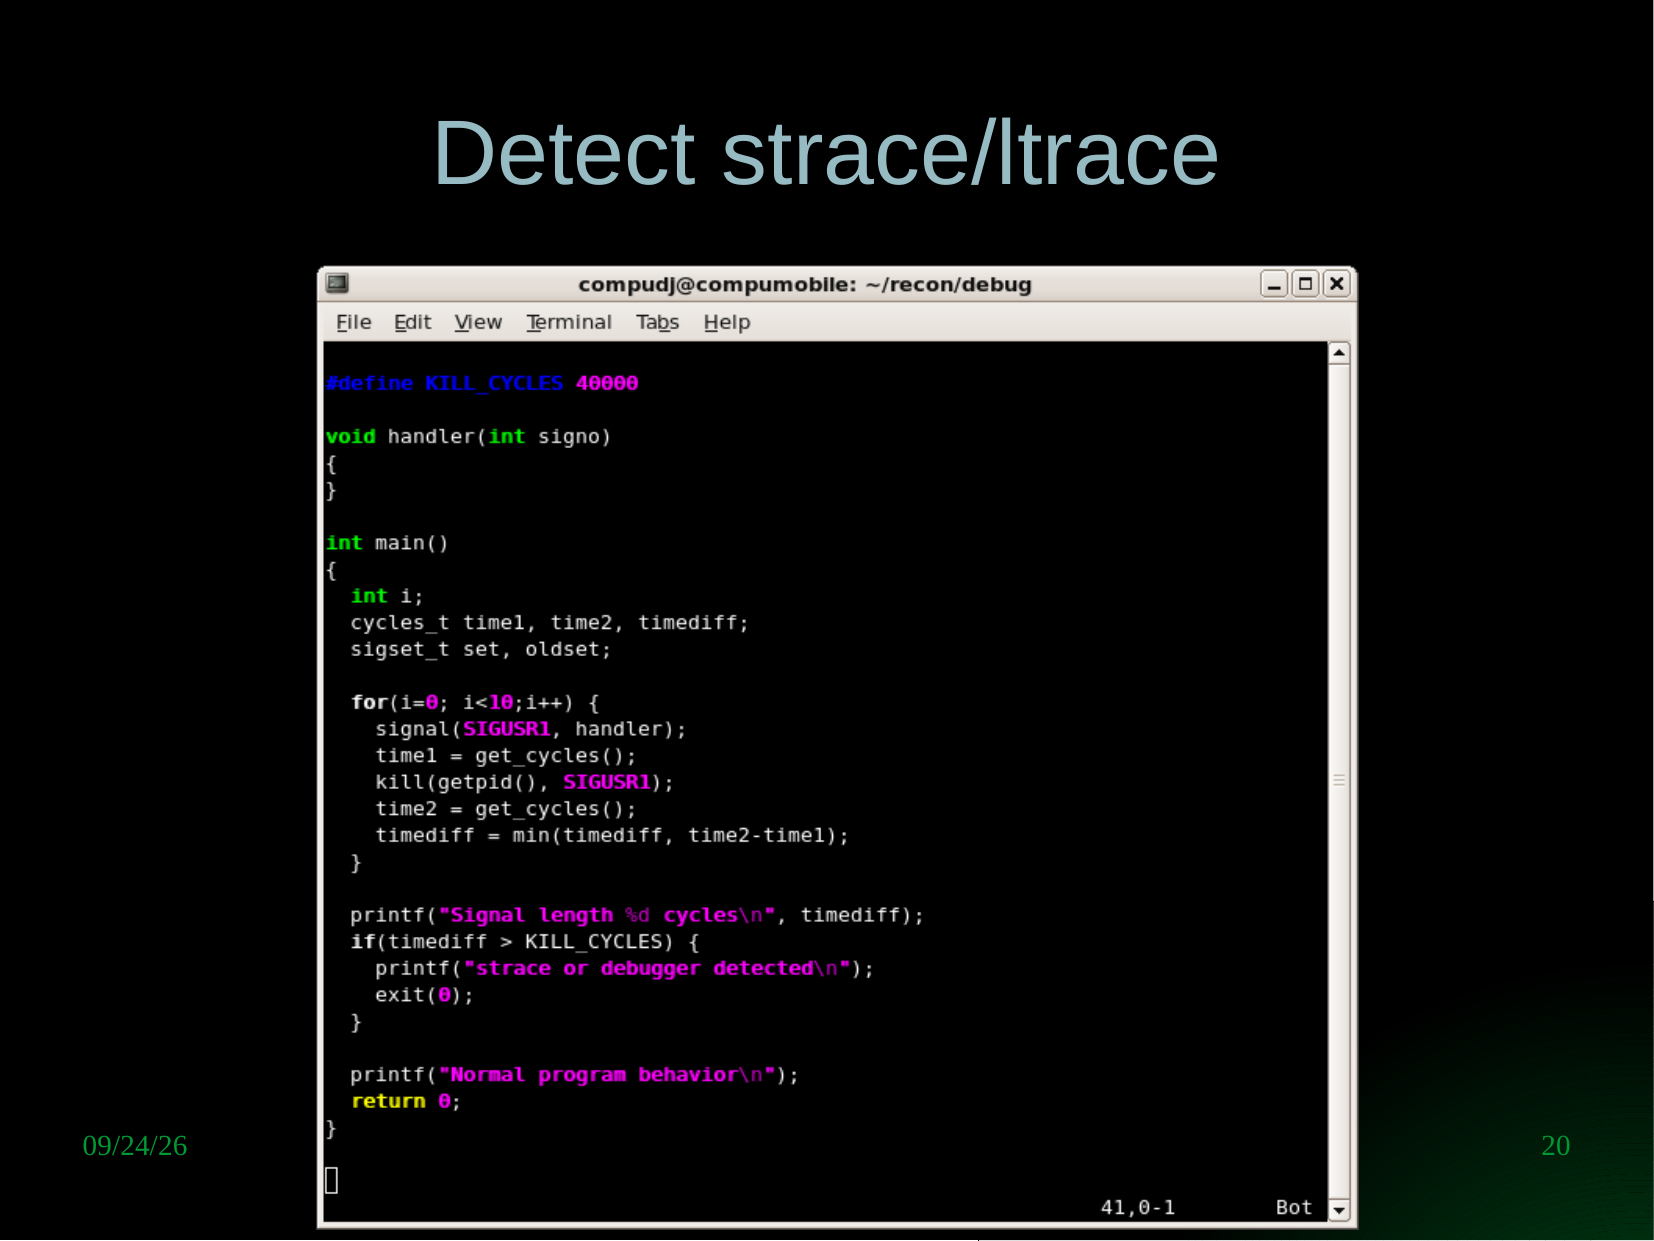

# Detect strace/ltrace
Mathieu Desnoyers, Recon 2006
20